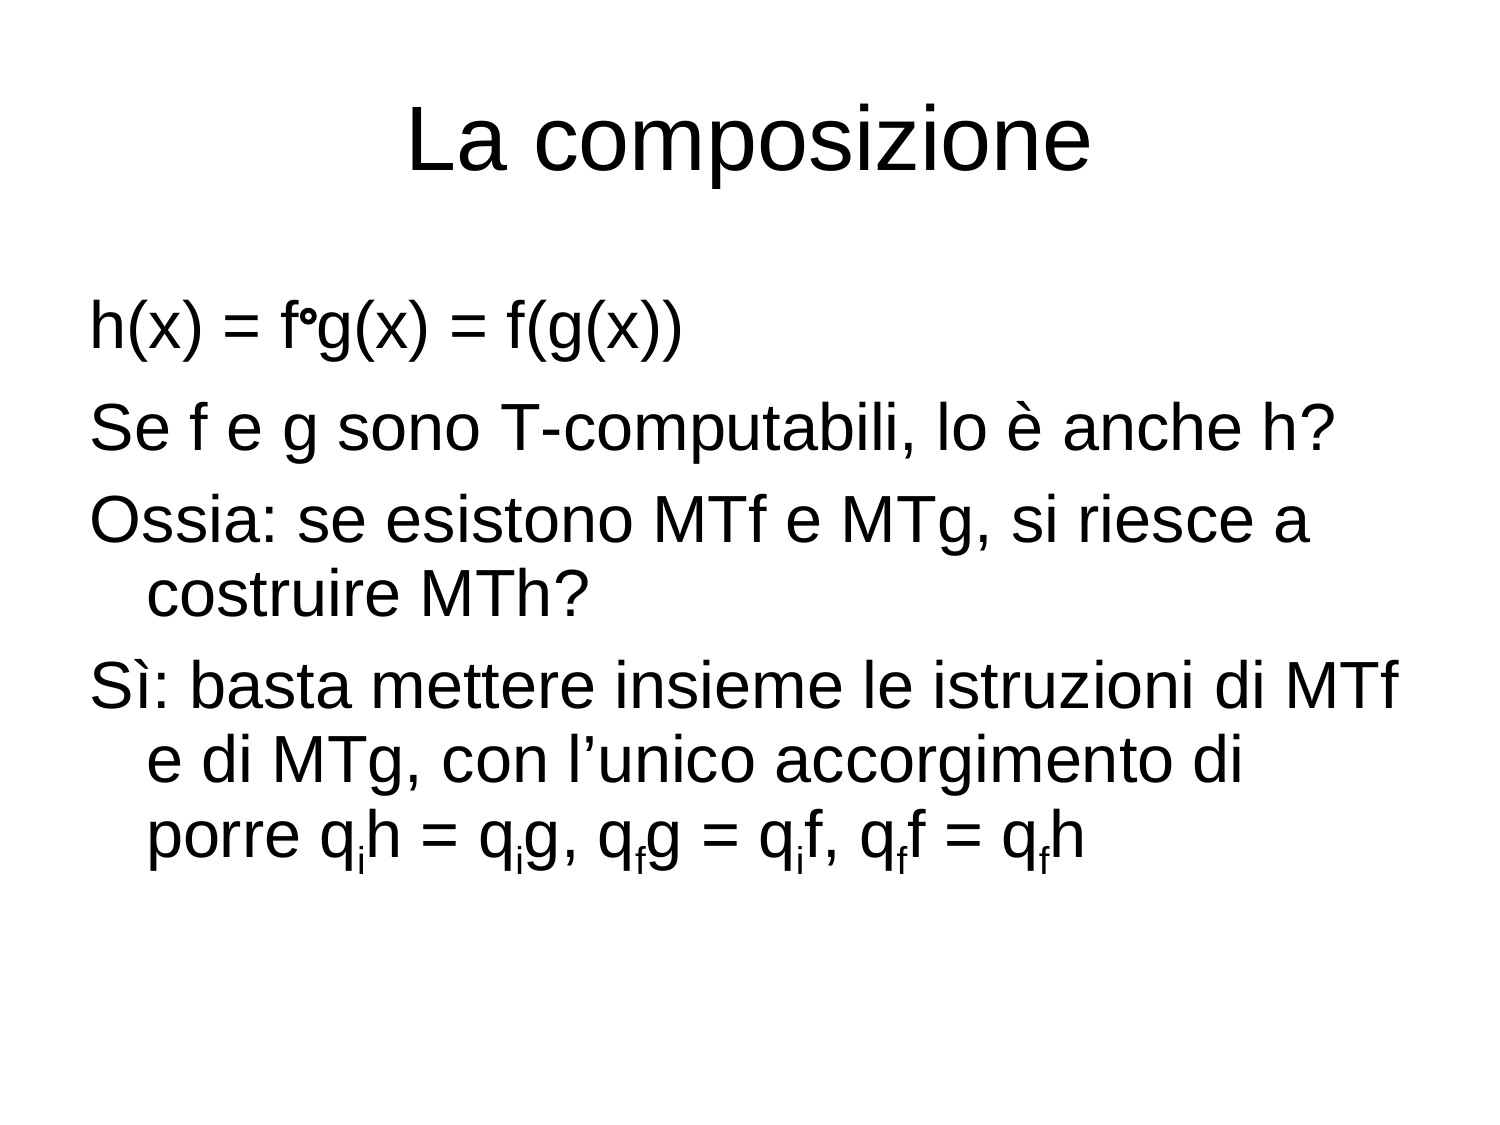

# La composizione
h(x) = fg(x) = f(g(x))
Se f e g sono T-computabili, lo è anche h?
Ossia: se esistono MTf e MTg, si riesce a costruire MTh?
Sì: basta mettere insieme le istruzioni di MTf e di MTg, con l’unico accorgimento di porre qih = qig, qfg = qif, qff = qfh